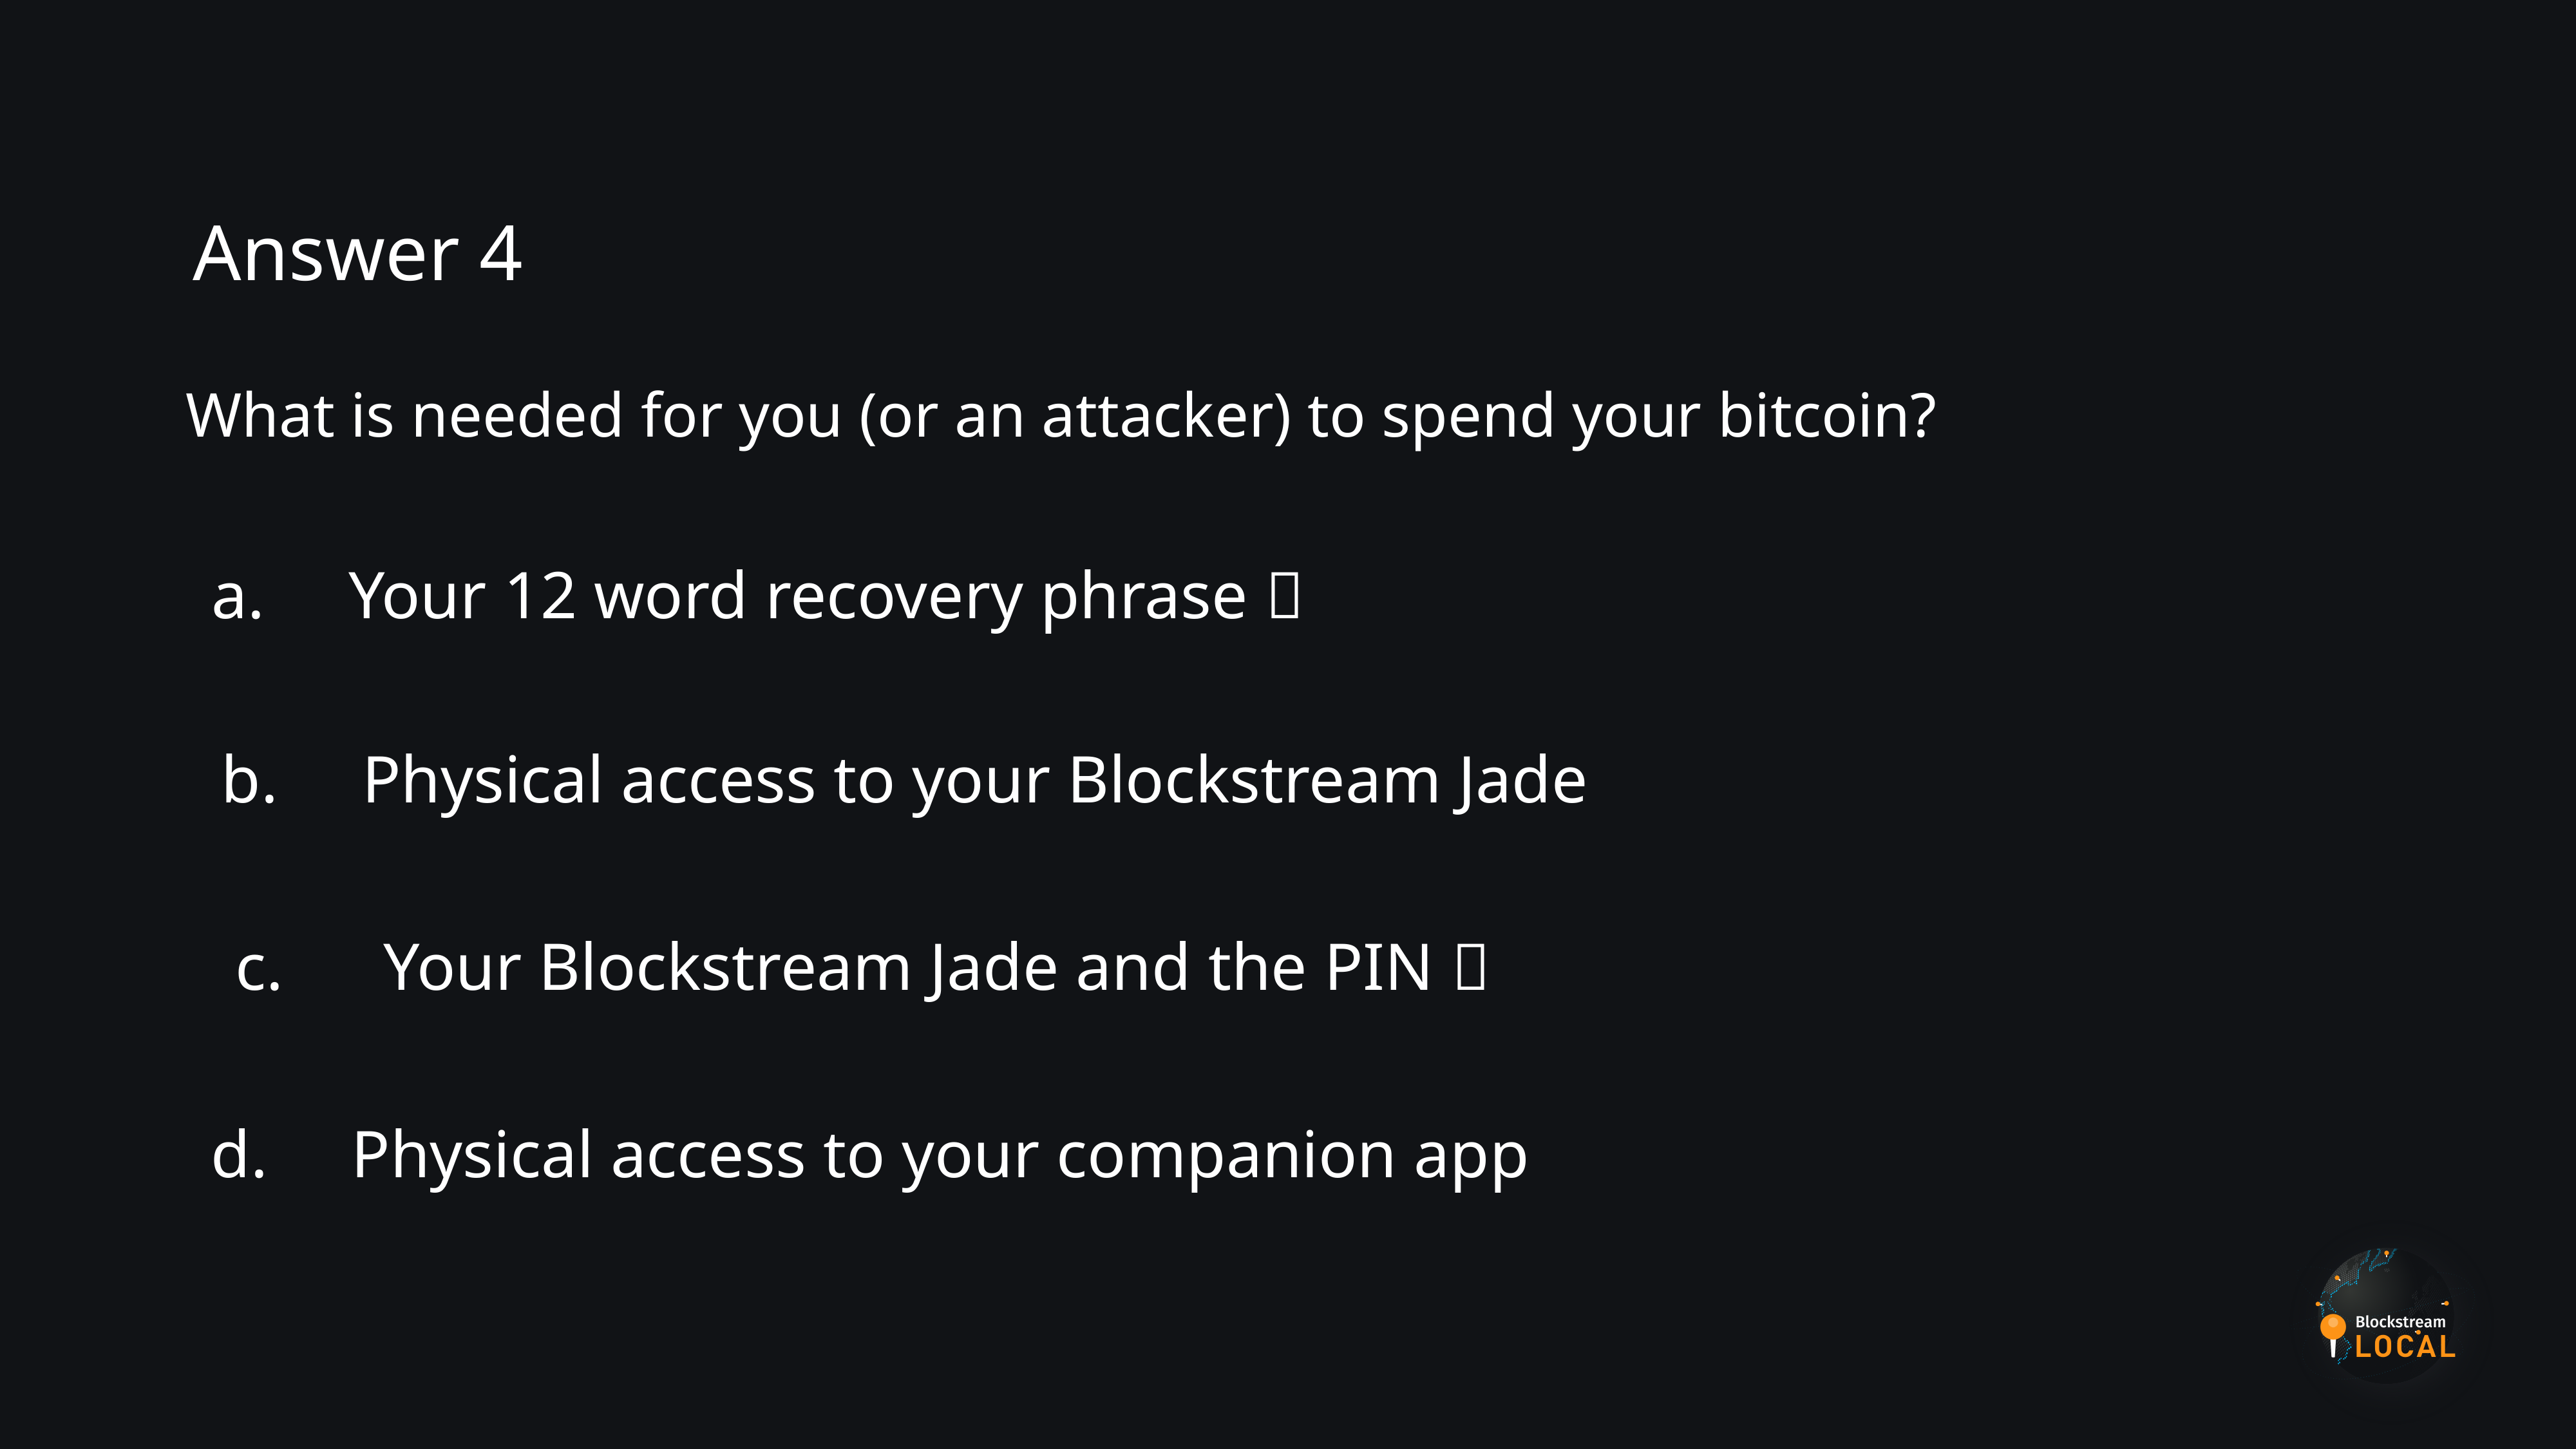

# Answer 4
What is needed for you (or an attacker) to spend your bitcoin?
a. Your 12 word recovery phrase ✅
b. Physical access to your Blockstream Jade
c. Your Blockstream Jade and the PIN ✅
d. Physical access to your companion app